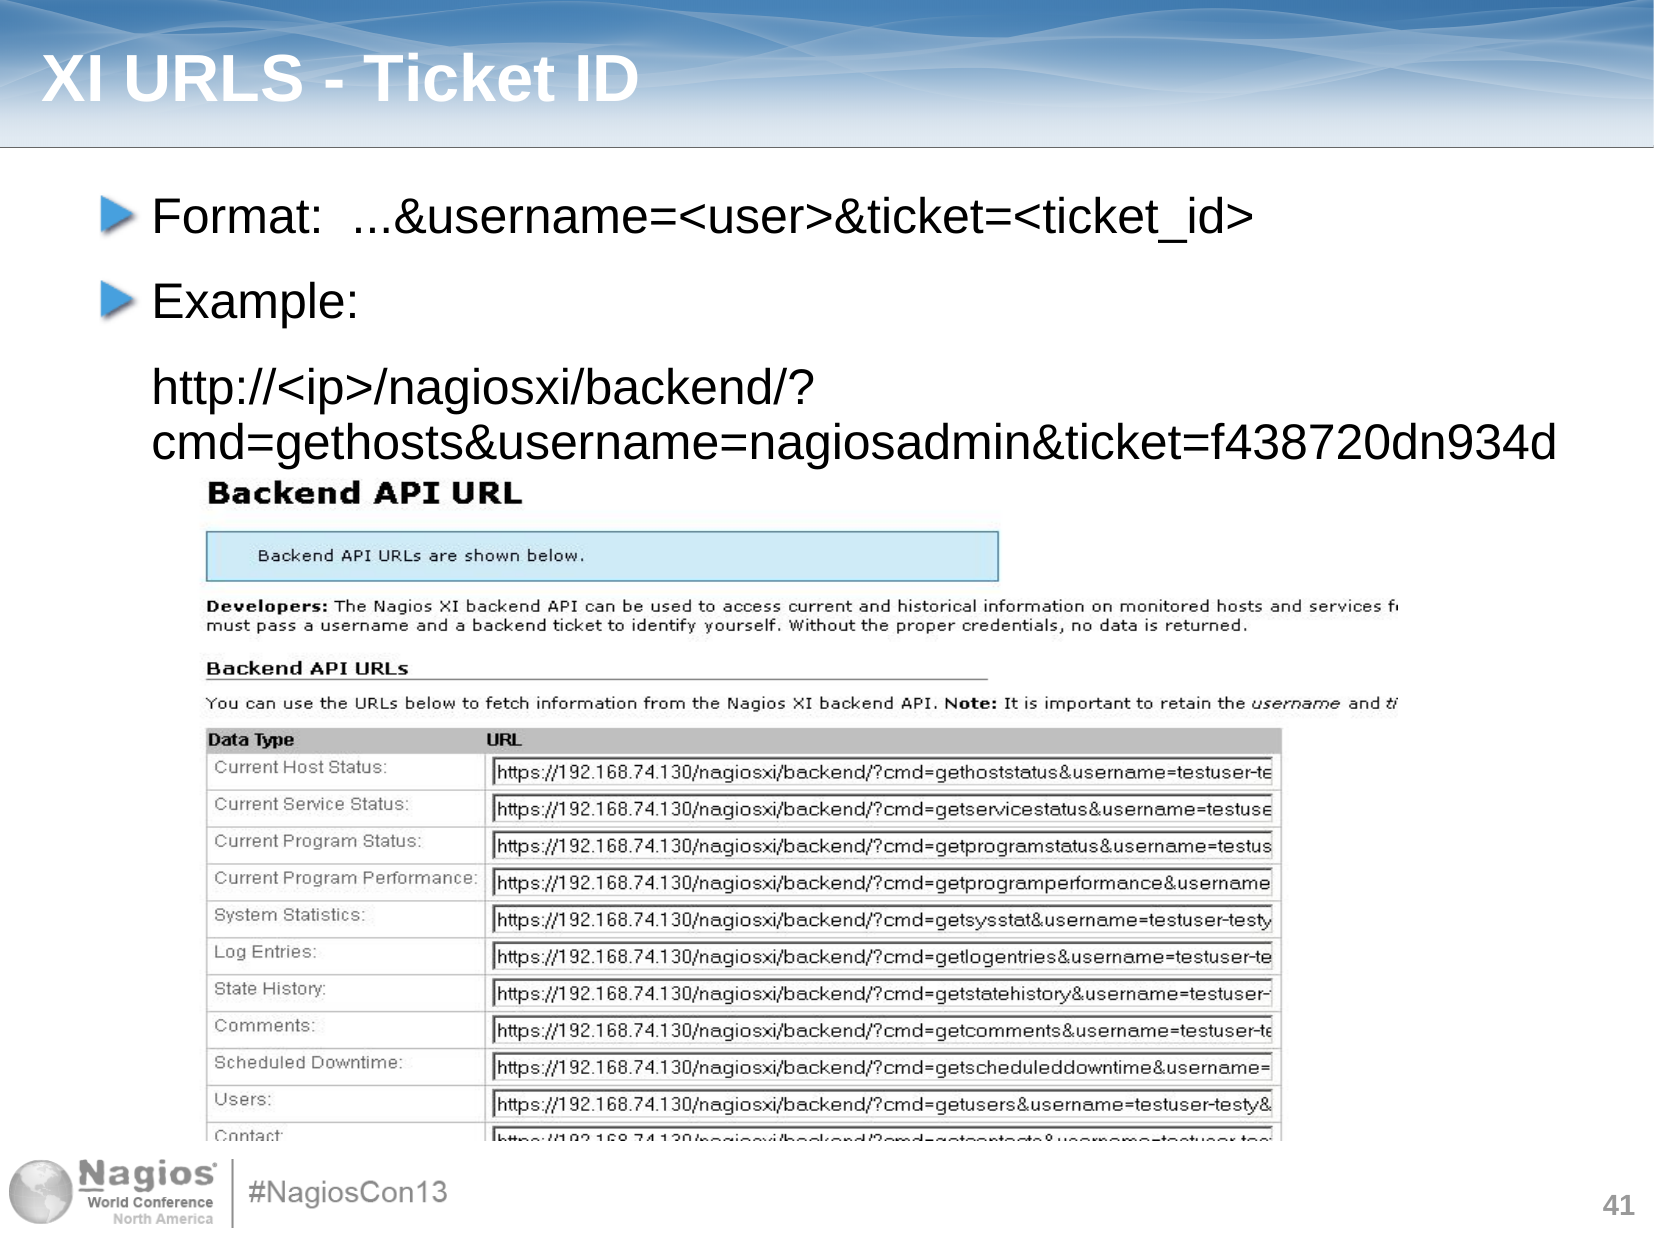

# XI URLS - Ticket ID
Format: ...&username=<user>&ticket=<ticket_id>
Example:
http://<ip>/nagiosxi/backend/?cmd=gethosts&username=nagiosadmin&ticket=f438720dn934d
41